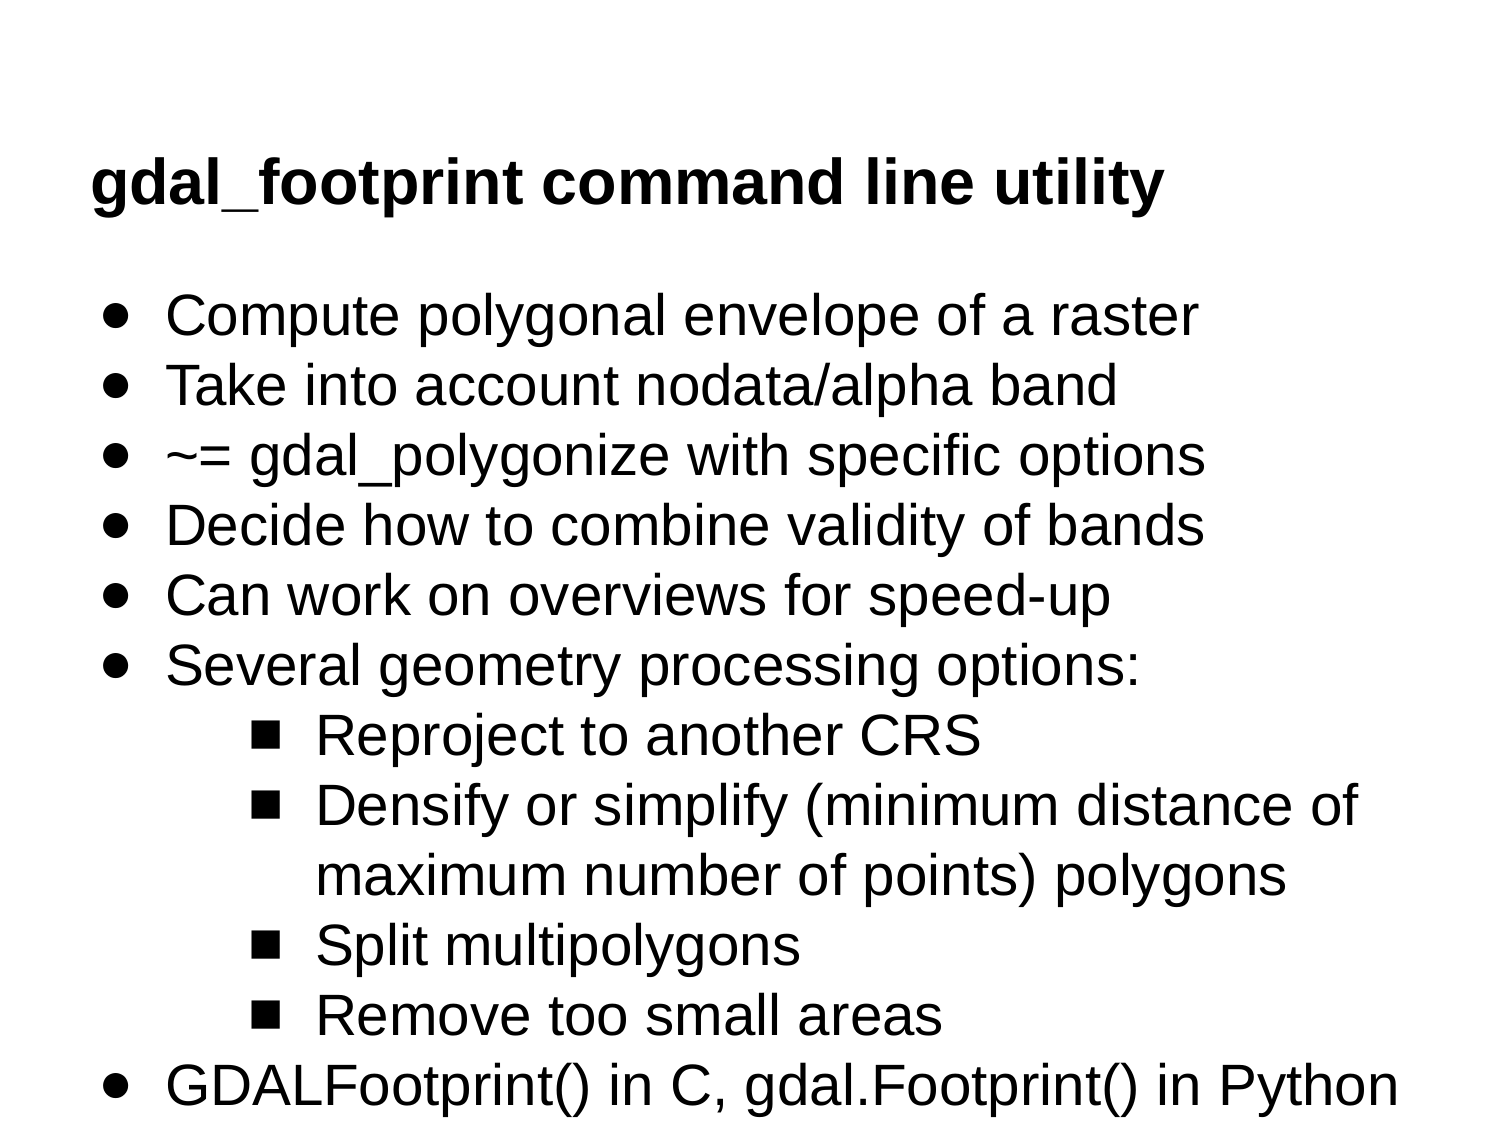

# gdal_footprint command line utility
Compute polygonal envelope of a raster
Take into account nodata/alpha band
~= gdal_polygonize with specific options
Decide how to combine validity of bands
Can work on overviews for speed-up
Several geometry processing options:
Reproject to another CRS
Densify or simplify (minimum distance of maximum number of points) polygons
Split multipolygons
Remove too small areas
GDALFootprint() in C, gdal.Footprint() in Python